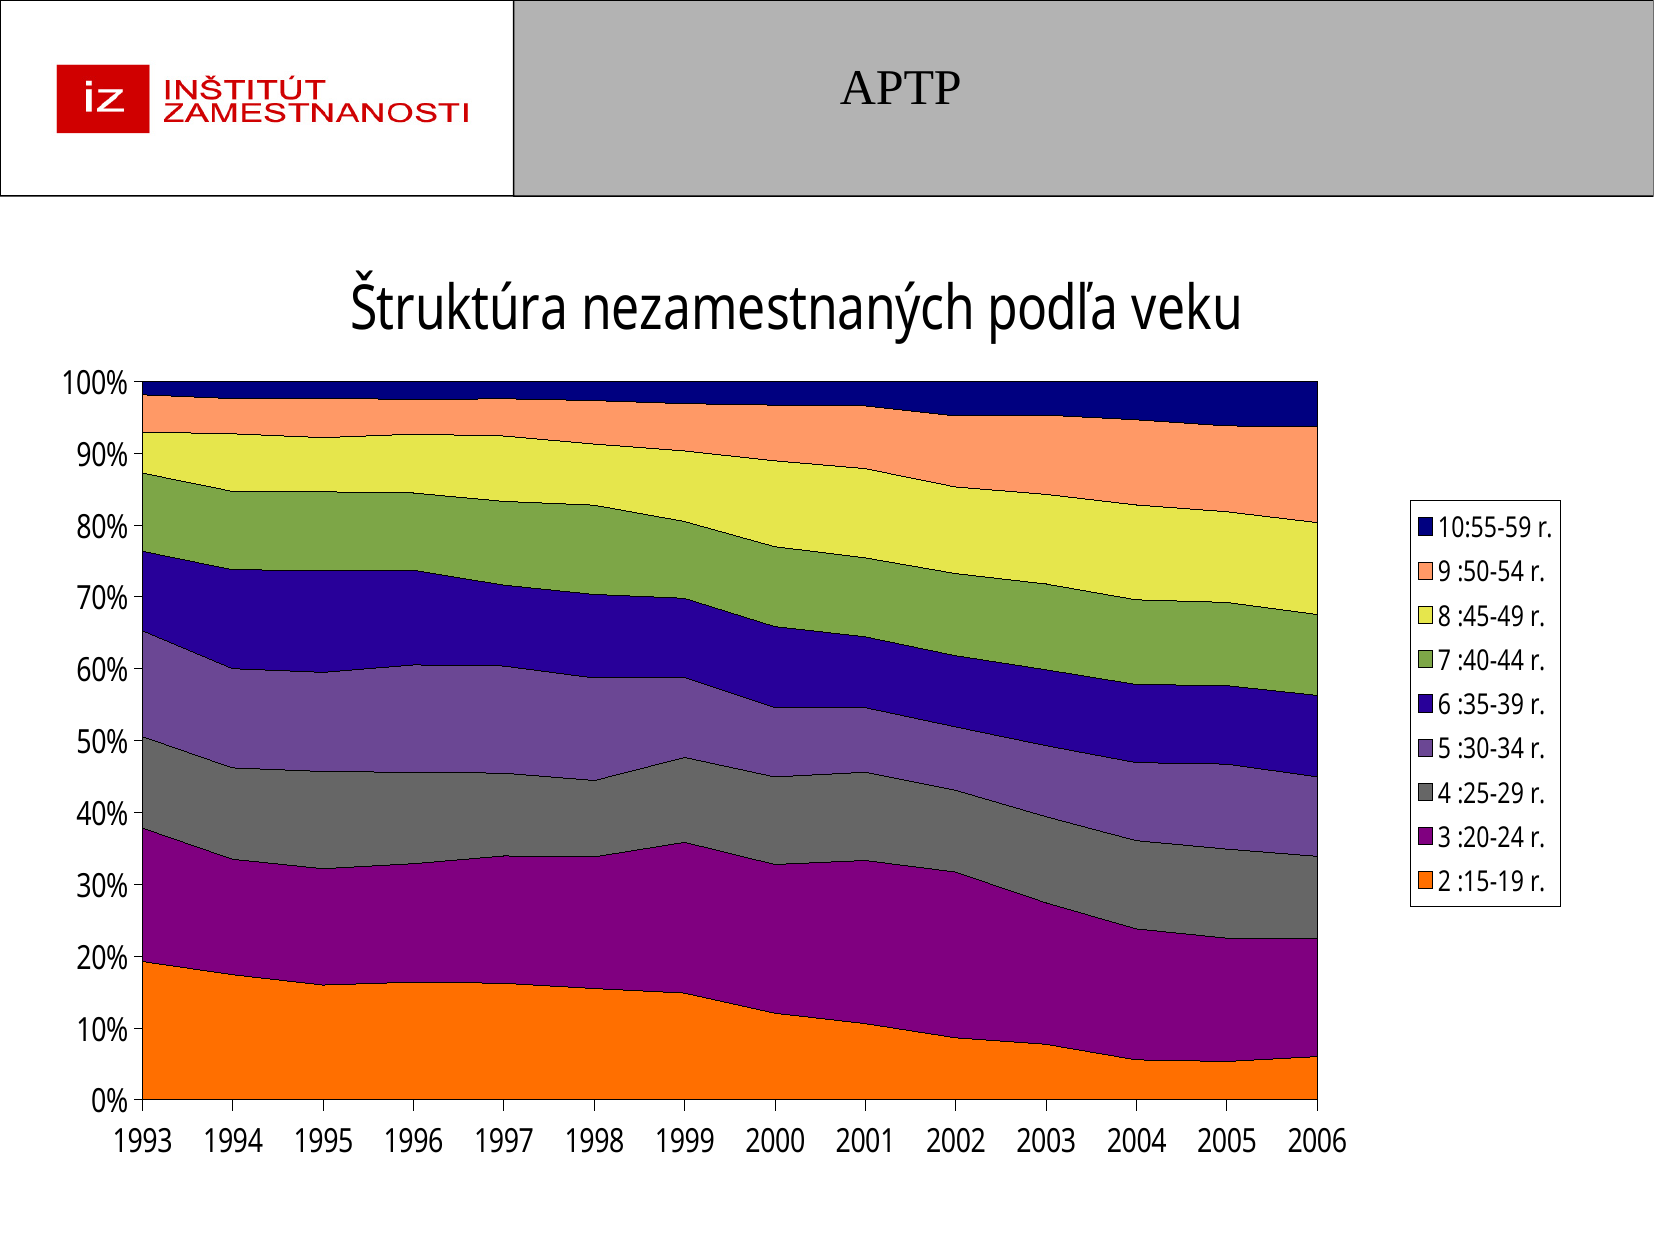

APTP
### Chart: Štruktúra nezamestnaných podľa veku
| Category | 2 :15-19 r. | 3 :20-24 r. | 4 :25-29 r. | 5 :30-34 r. | 6 :35-39 r. | 7 :40-44 r. | 8 :45-49 r. | 9 :50-54 r. | 10:55-59 r. |
|---|---|---|---|---|---|---|---|---|---|
| 1993 | 0.190713101160862 | 0.18407960199005 | 0.126036484245439 | 0.145936981757877 | 0.109452736318408 | 0.107794361525705 | 0.0563847429519071 | 0.0514096185737977 | 0.0182421227197347 |
| 1994 | 0.172858617131063 | 0.159442724458204 | 0.126160990712074 | 0.136996904024768 | 0.136609907120743 | 0.108230134158927 | 0.0794633642930857 | 0.0486326109391125 | 0.0236068111455108 |
| 1995 | 0.158737923443806 | 0.160939219762749 | 0.134523663935429 | 0.137091842974196 | 0.140882964412376 | 0.108841873547756 | 0.0749663690840161 | 0.0547878194937018 | 0.0227467286290816 |
| 1996 | 0.162525281710488 | 0.16353655013002 | 0.125975151690263 | 0.148367523837041 | 0.130742559953771 | 0.10661658480208 | 0.0811904073967062 | 0.0476740826350766 | 0.0249927766541462 |
| 1997 | 0.161164205039096 | 0.175933970460469 | 0.114393281204749 | 0.148132059079062 | 0.111786852012743 | 0.115696495800753 | 0.0903562119895743 | 0.0515493773530264 | 0.0237474659716189 |
| 1998 | 0.153825681969395 | 0.182035928143713 | 0.105522288755822 | 0.141716566866267 | 0.115369261477046 | 0.123486360612109 | 0.0844976713240186 | 0.060146373918829 | 0.0262142381902861 |
| 1999 | 0.147881505960109 | 0.209016877139148 | 0.117549864274755 | 0.110822613006019 | 0.109642393485188 | 0.106455800778945 | 0.0976041543727133 | 0.0656202053581966 | 0.0305676855895196 |
| 2000 | 0.12 | 0.206181818181818 | 0.121181818181818 | 0.0961818181818182 | 0.112181818181818 | 0.110727272727273 | 0.118909090909091 | 0.0771818181818182 | 0.0326363636363636 |
| 2001 | 0.105571079287461 | 0.225986727209221 | 0.122336709745023 | 0.0895040167656305 | 0.0980614739783444 | 0.109413202933985 | 0.123559203632553 | 0.0868843870066364 | 0.0337059028990569 |
| 2002 | 0.0859005859005859 | 0.229446229446229 | 0.113211113211113 | 0.0877905877905878 | 0.0984690984690985 | 0.113683613683614 | 0.11992061992062 | 0.0983745983745984 | 0.0475335475335475 |
| 2003 | 0.0769388382337875 | 0.195779120991702 | 0.11925007683639 | 0.098248130314517 | 0.105112181128983 | 0.118635385718676 | 0.124065157258478 | 0.109722364511833 | 0.0464091793873579 |
| 2004 | 0.0551061678463094 | 0.180586450960566 | 0.121739130434783 | 0.107482305358948 | 0.10778564206269 | 0.116784630940344 | 0.130738119312437 | 0.117492416582406 | 0.0526794742163802 |
| 2005 | 0.0526855969893945 | 0.169346561751625 | 0.122362869198312 | 0.116660964762231 | 0.107765993841943 | 0.114266164899076 | 0.124643630972745 | 0.117801345649447 | 0.060896339377352 |
| 2006 | 0.059667240390132 | 0.162650602409639 | 0.113597246127367 | 0.109724612736661 | 0.112162937464142 | 0.111589213998853 | 0.12679288582903 | 0.132243258749283 | 0.0622489959839357 |#